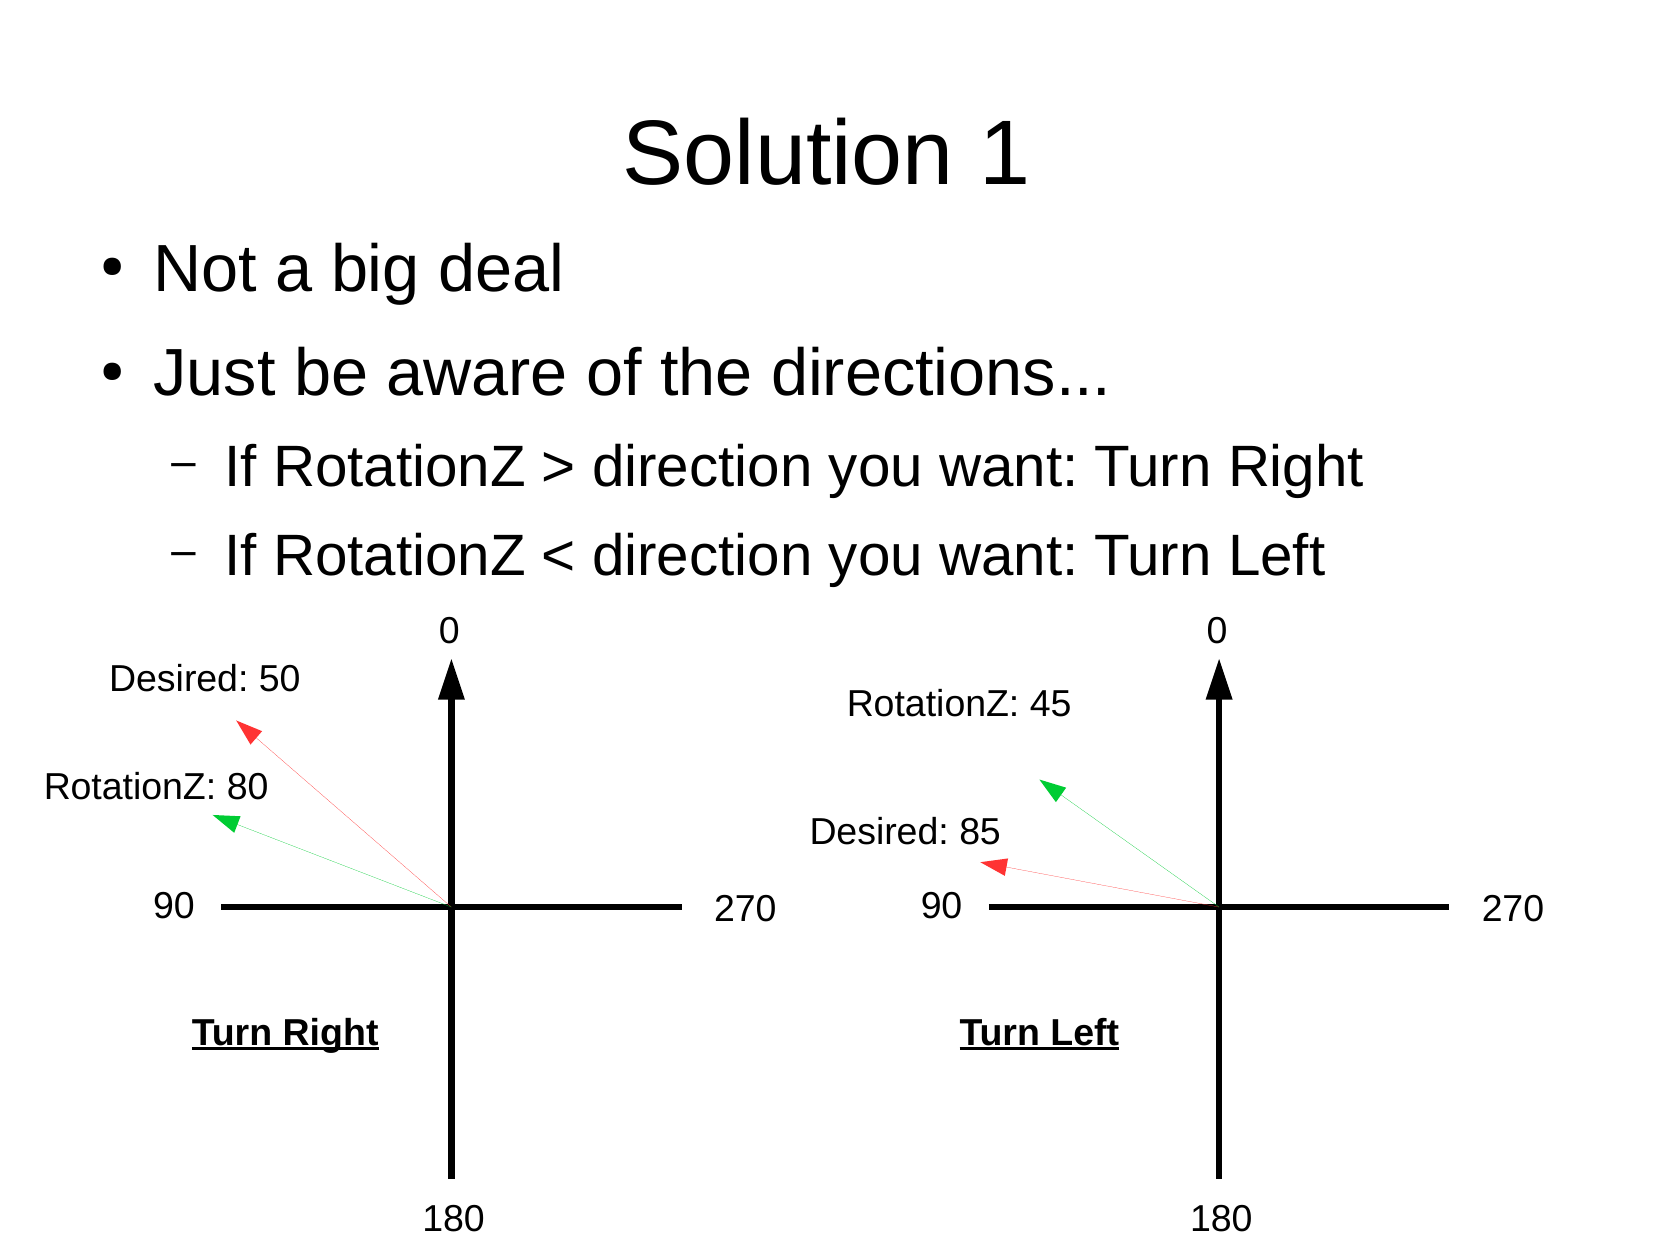

# Solution 1
Not a big deal
Just be aware of the directions...
If RotationZ > direction you want: Turn Right
If RotationZ < direction you want: Turn Left
0
90
270
180
0
90
270
180
Desired: 50
RotationZ: 45
RotationZ: 80
Desired: 85
Turn Right
Turn Left